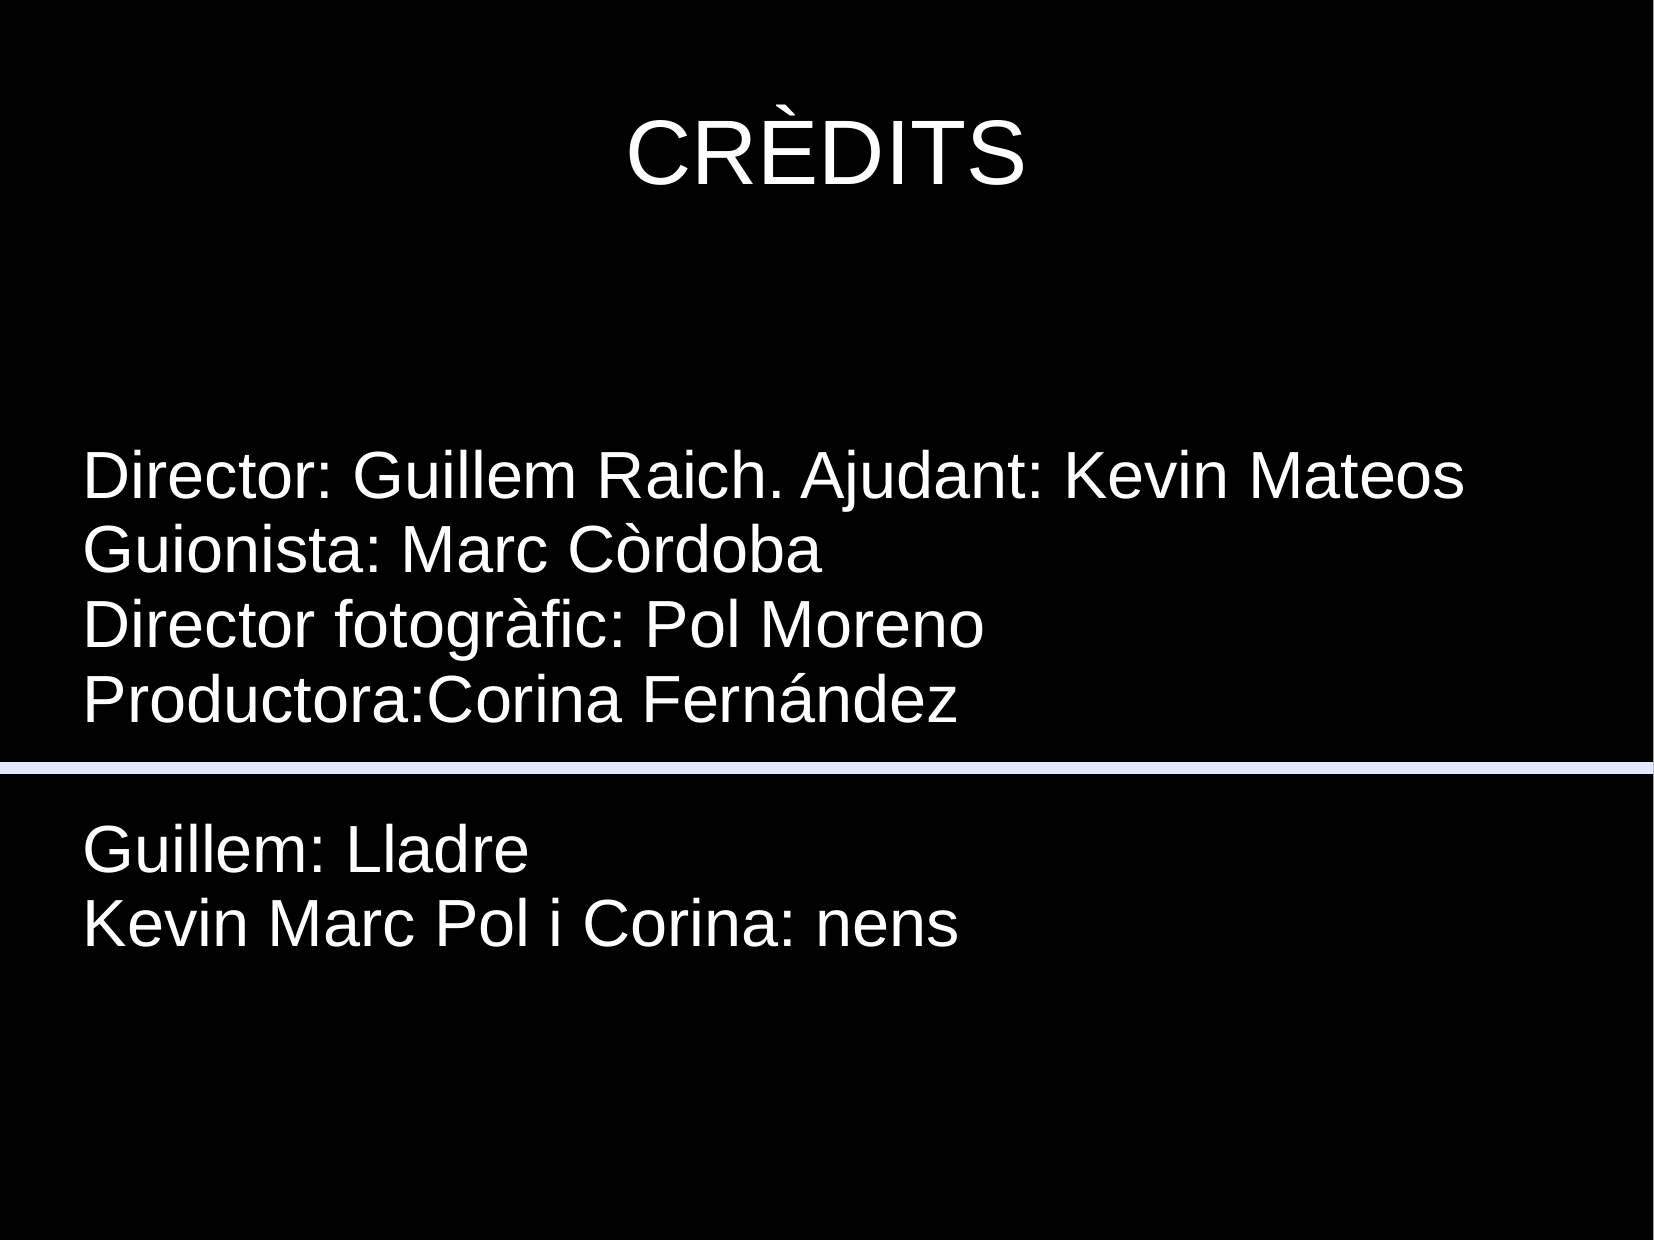

# CRÈDITS
Director: Guillem Raich. Ajudant: Kevin Mateos
Guionista: Marc Còrdoba
Director fotogràfic: Pol Moreno
Productora:Corina Fernández
Guillem: Lladre
Kevin Marc Pol i Corina: nens